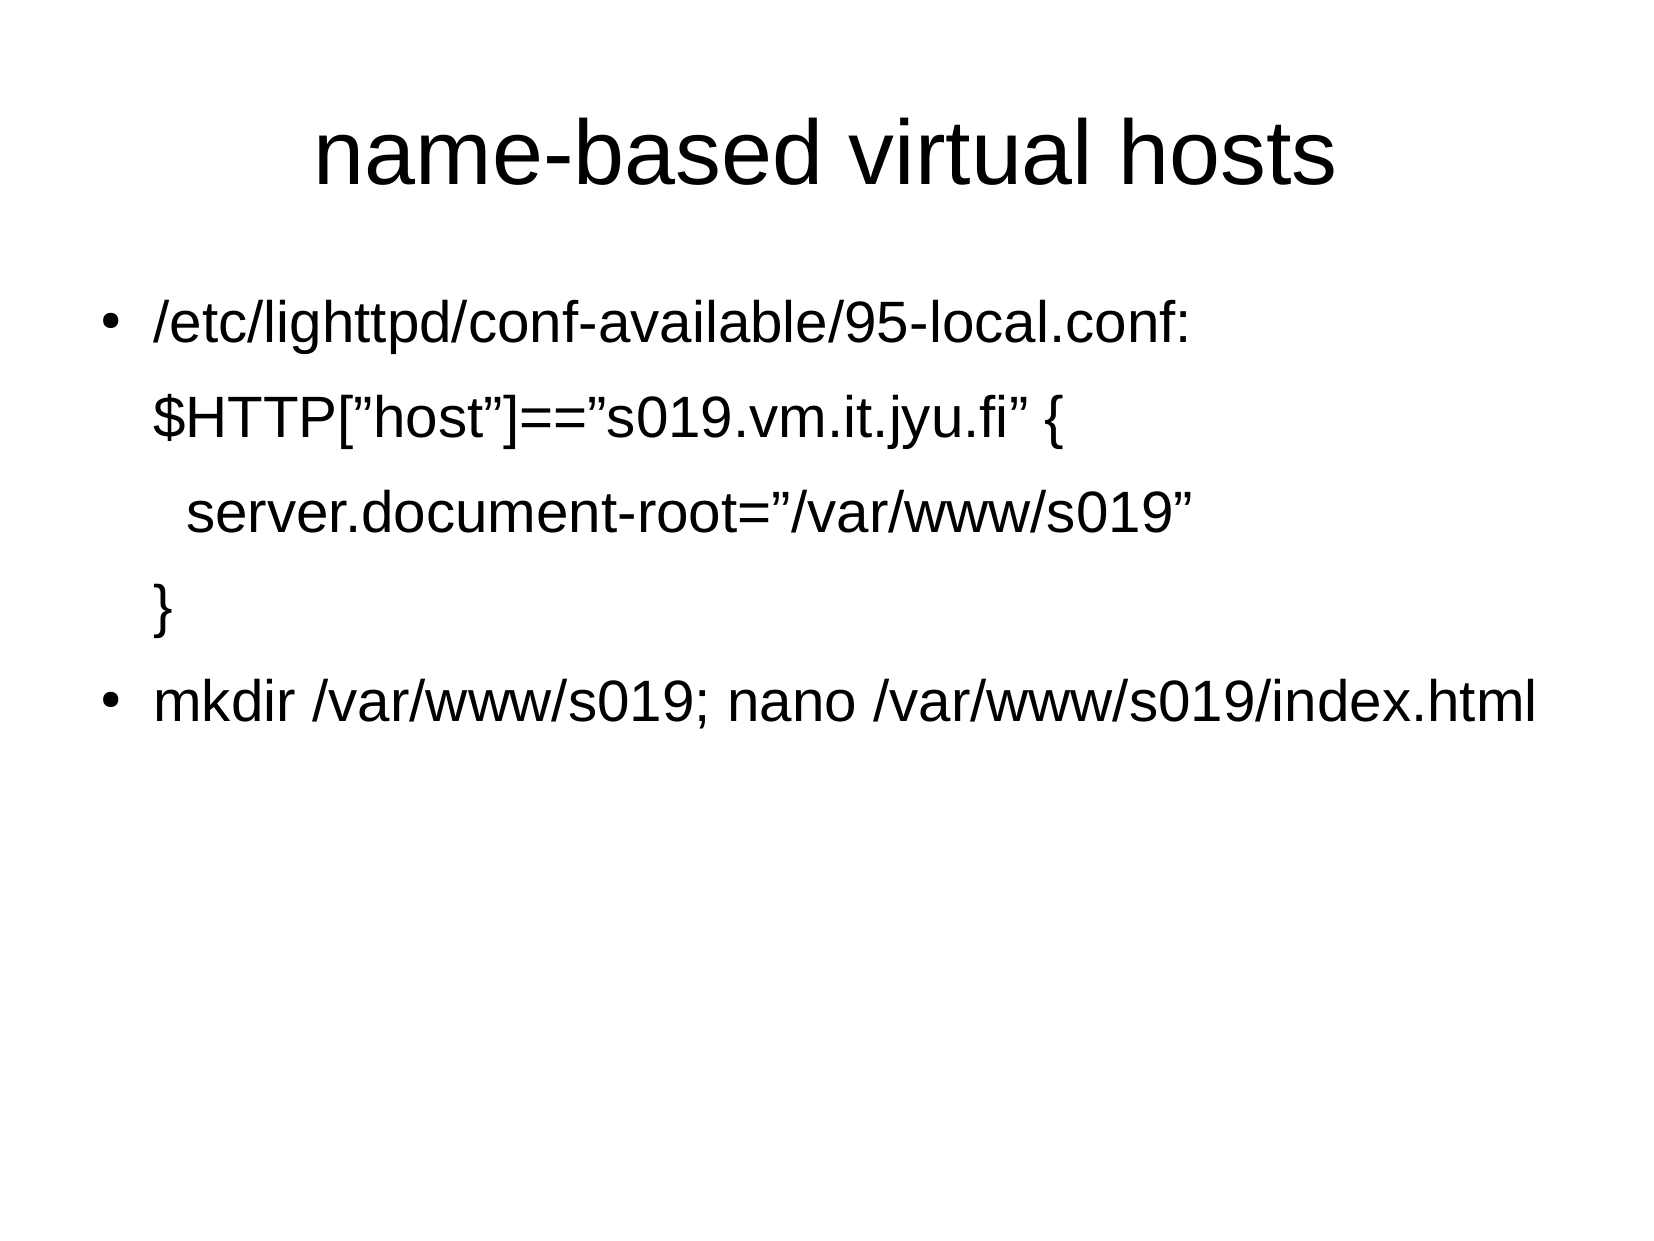

# name-based virtual hosts
/etc/lighttpd/conf-available/95-local.conf:
$HTTP[”host”]==”s019.vm.it.jyu.fi” {
 server.document-root=”/var/www/s019”
}
mkdir /var/www/s019; nano /var/www/s019/index.html